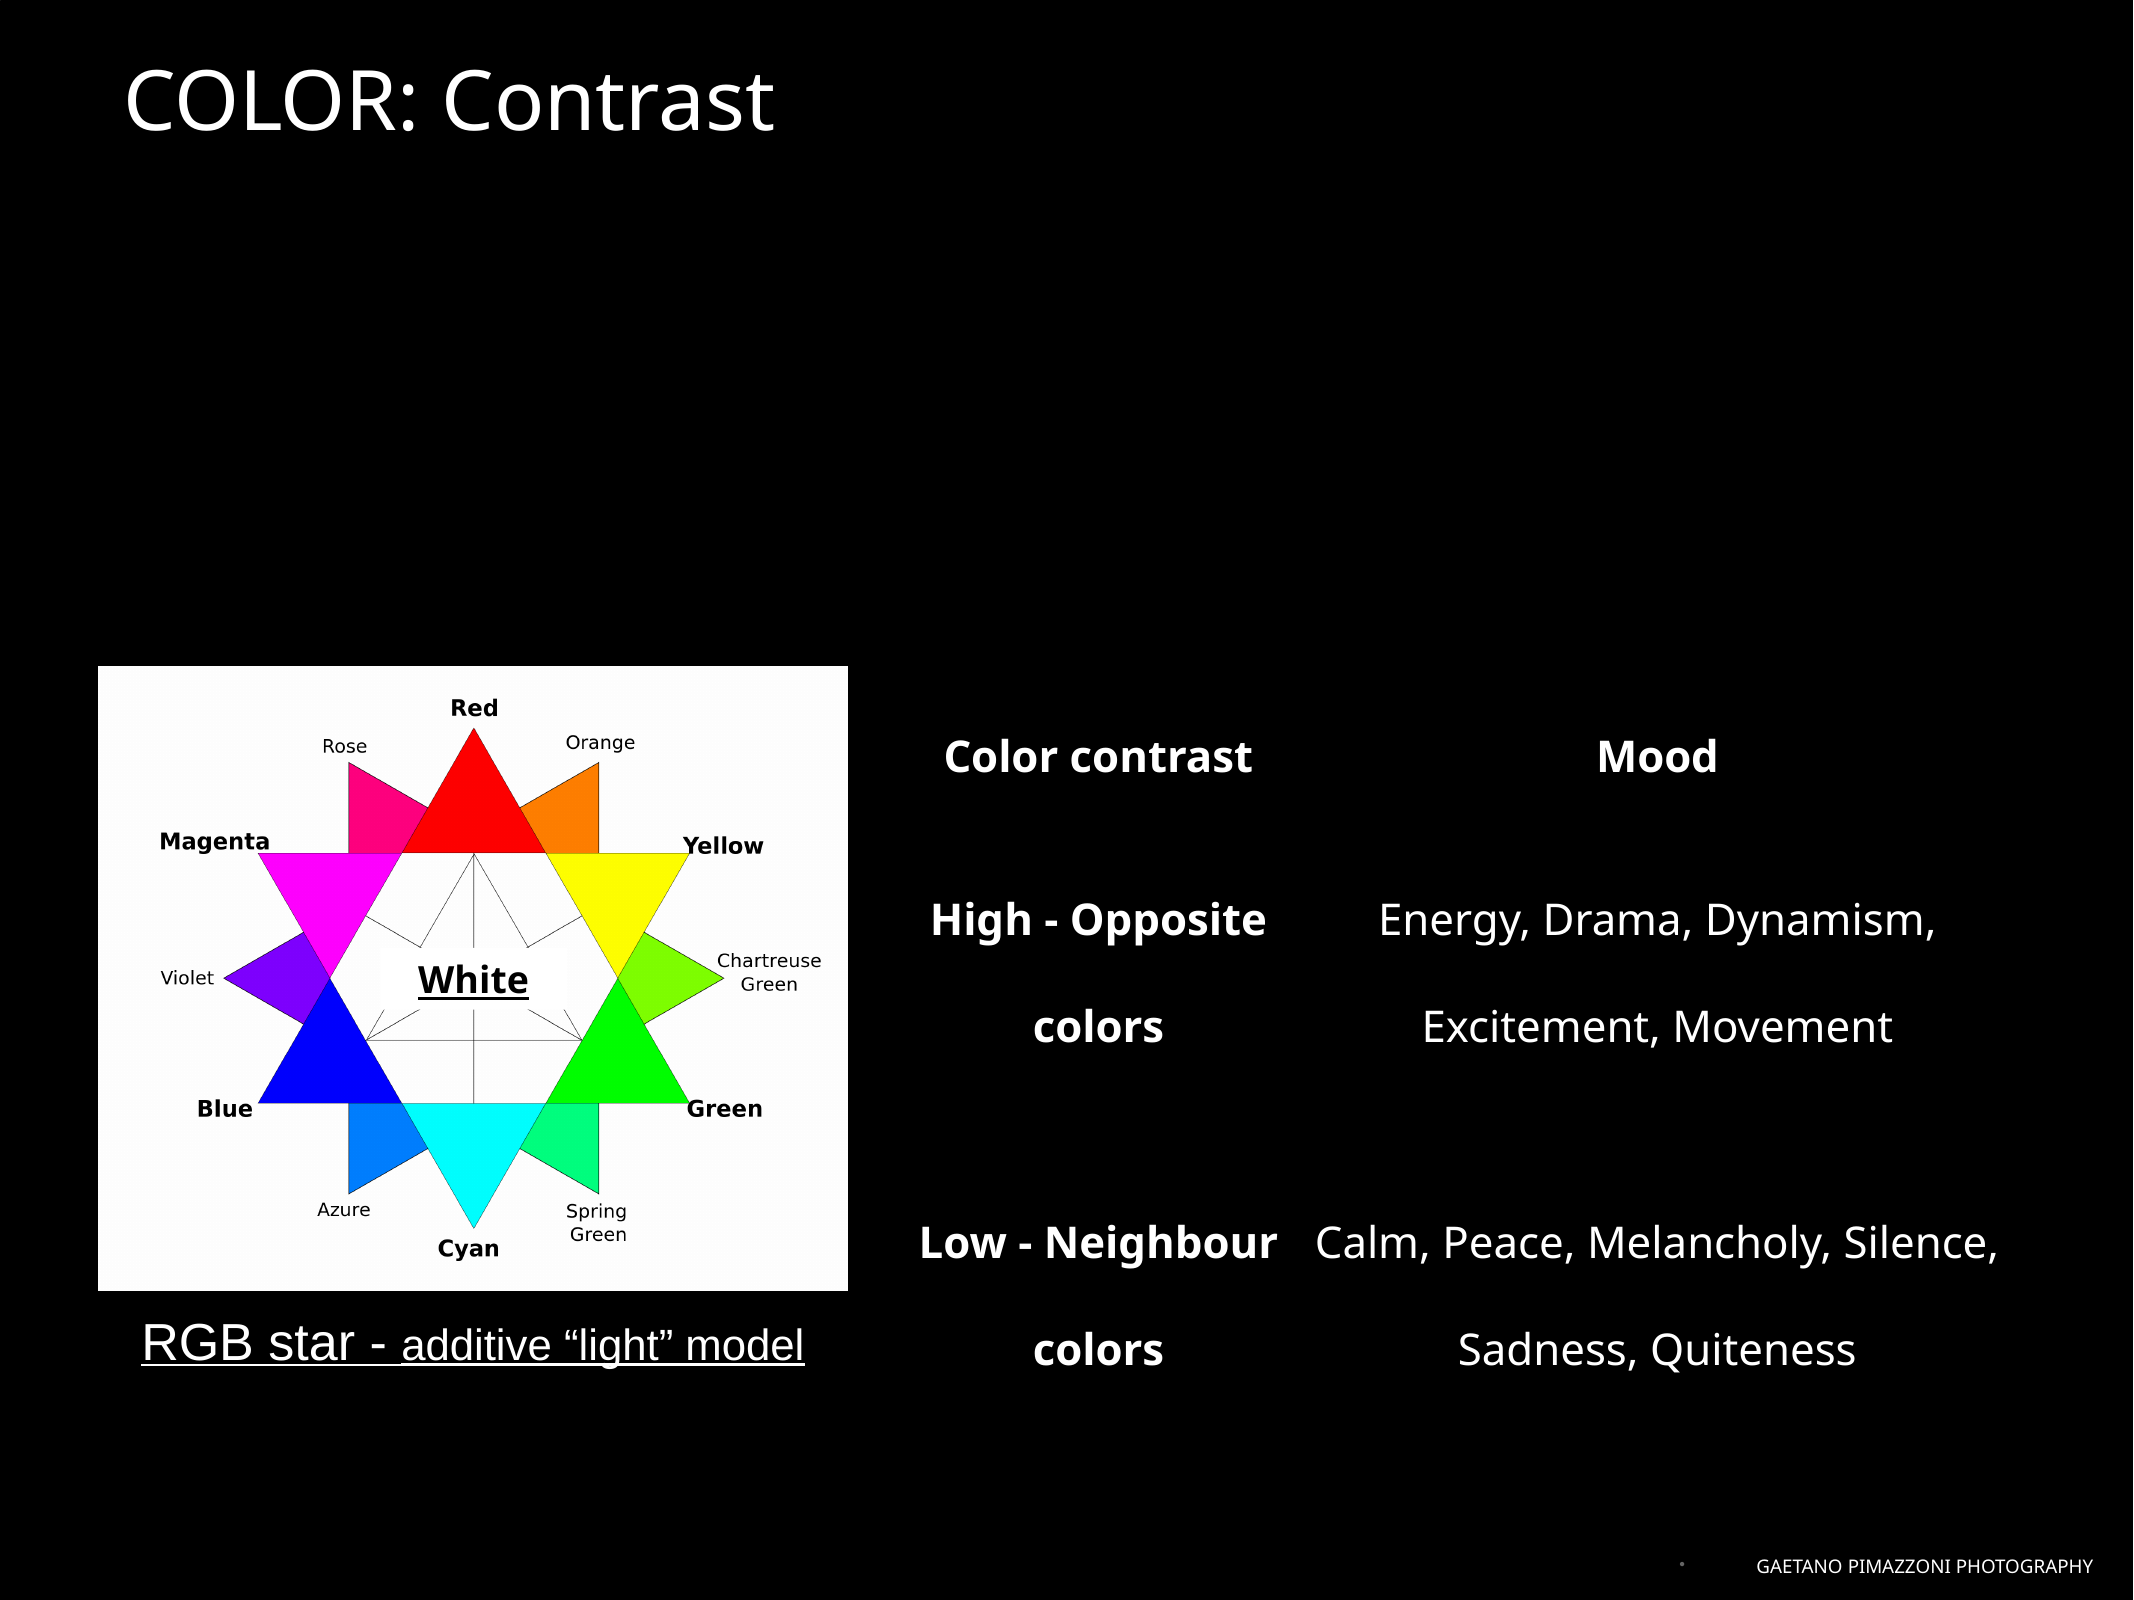

# COLOR: Contrast
Colors should not be considered by theirselves, but also through their relationship to each other.
Theory of color
RGB star - additive “light” model
White
| Color contrast | Mood |
| --- | --- |
| High - Opposite colors | Energy, Drama, Dynamism, Excitement, Movement |
| Low - Neighbour colors | Calm, Peace, Melancholy, Silence, Sadness, Quiteness |
GAETANO PIMAZZONI PHOTOGRAPHY